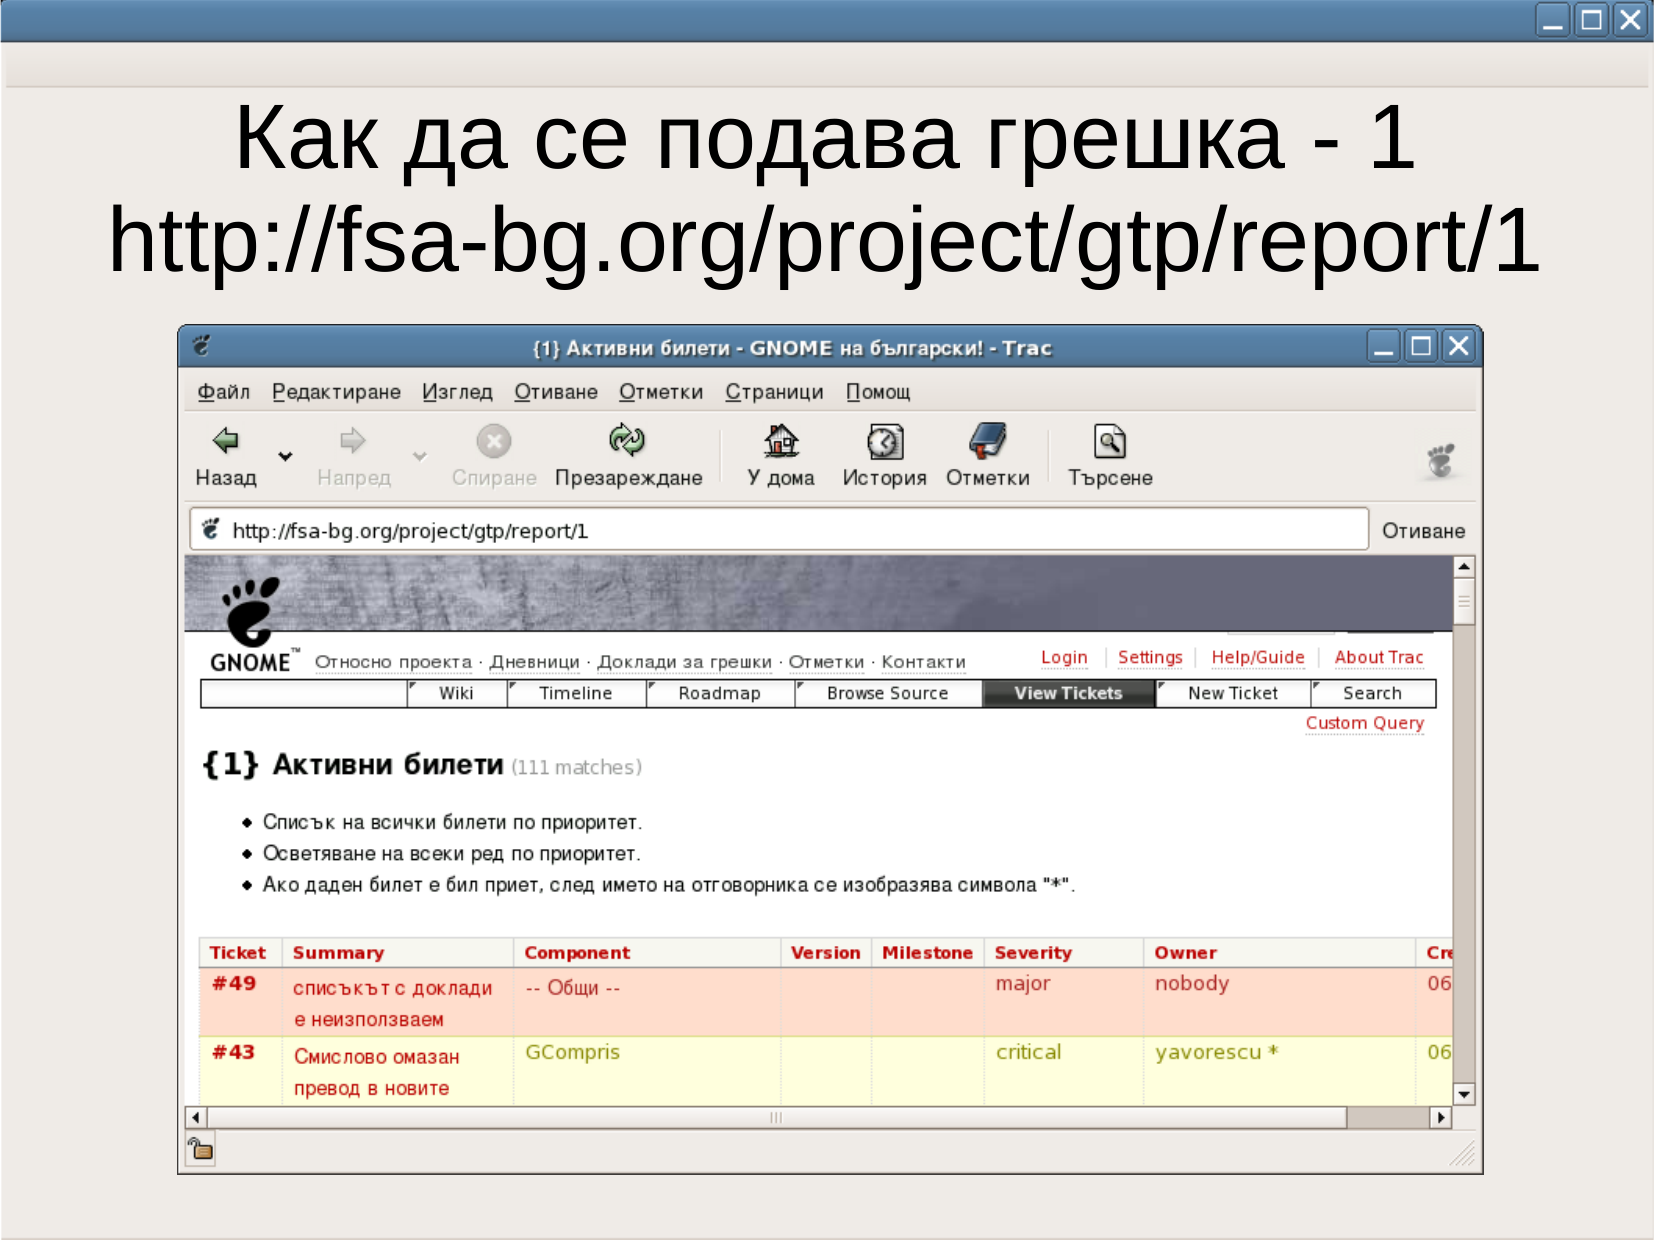

# Как да се подава грешка - 1 http://fsa-bg.org/project/gtp/report/1